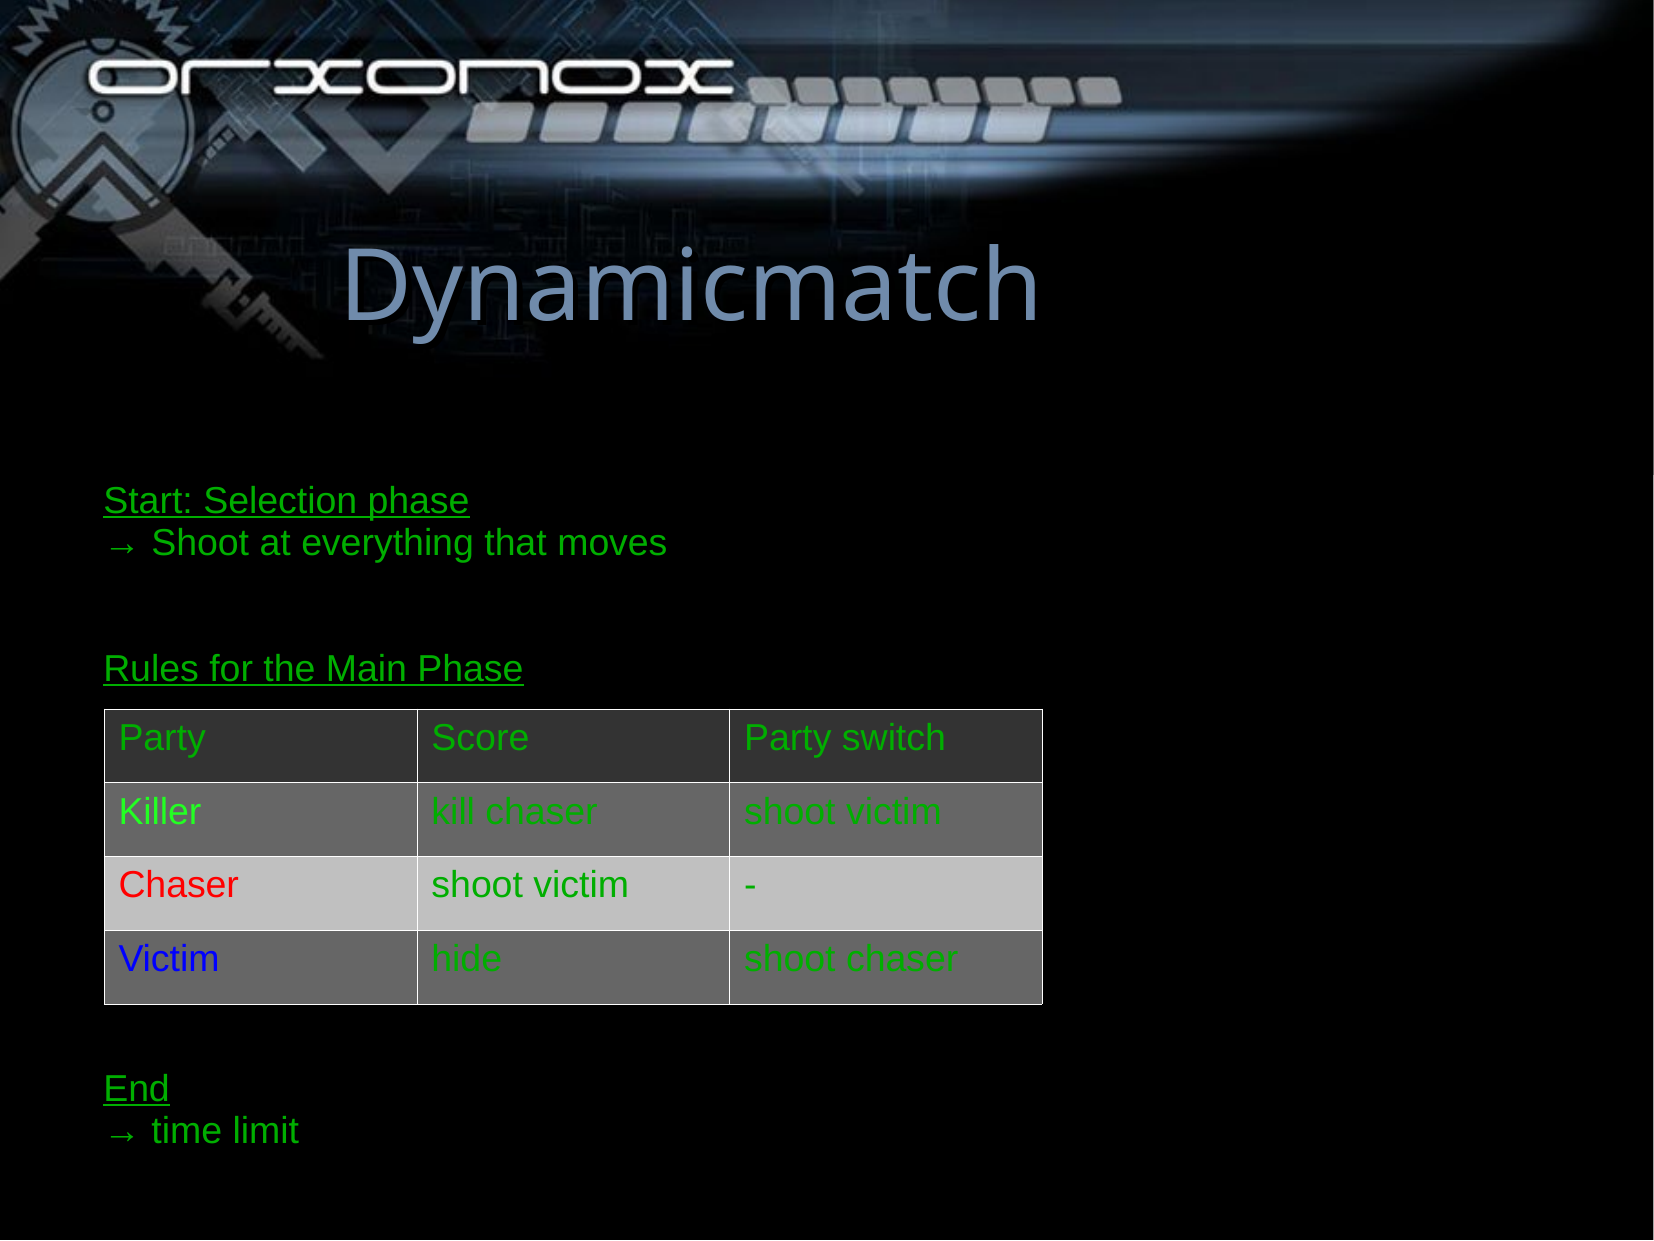

Dynamicmatch
Start: Selection phase
→ Shoot at everything that moves
Rules for the Main Phase
End
→ time limit
| Party | Score | Party switch |
| --- | --- | --- |
| Killer | kill chaser | shoot victim |
| Chaser | shoot victim | - |
| Victim | hide | shoot chaser |